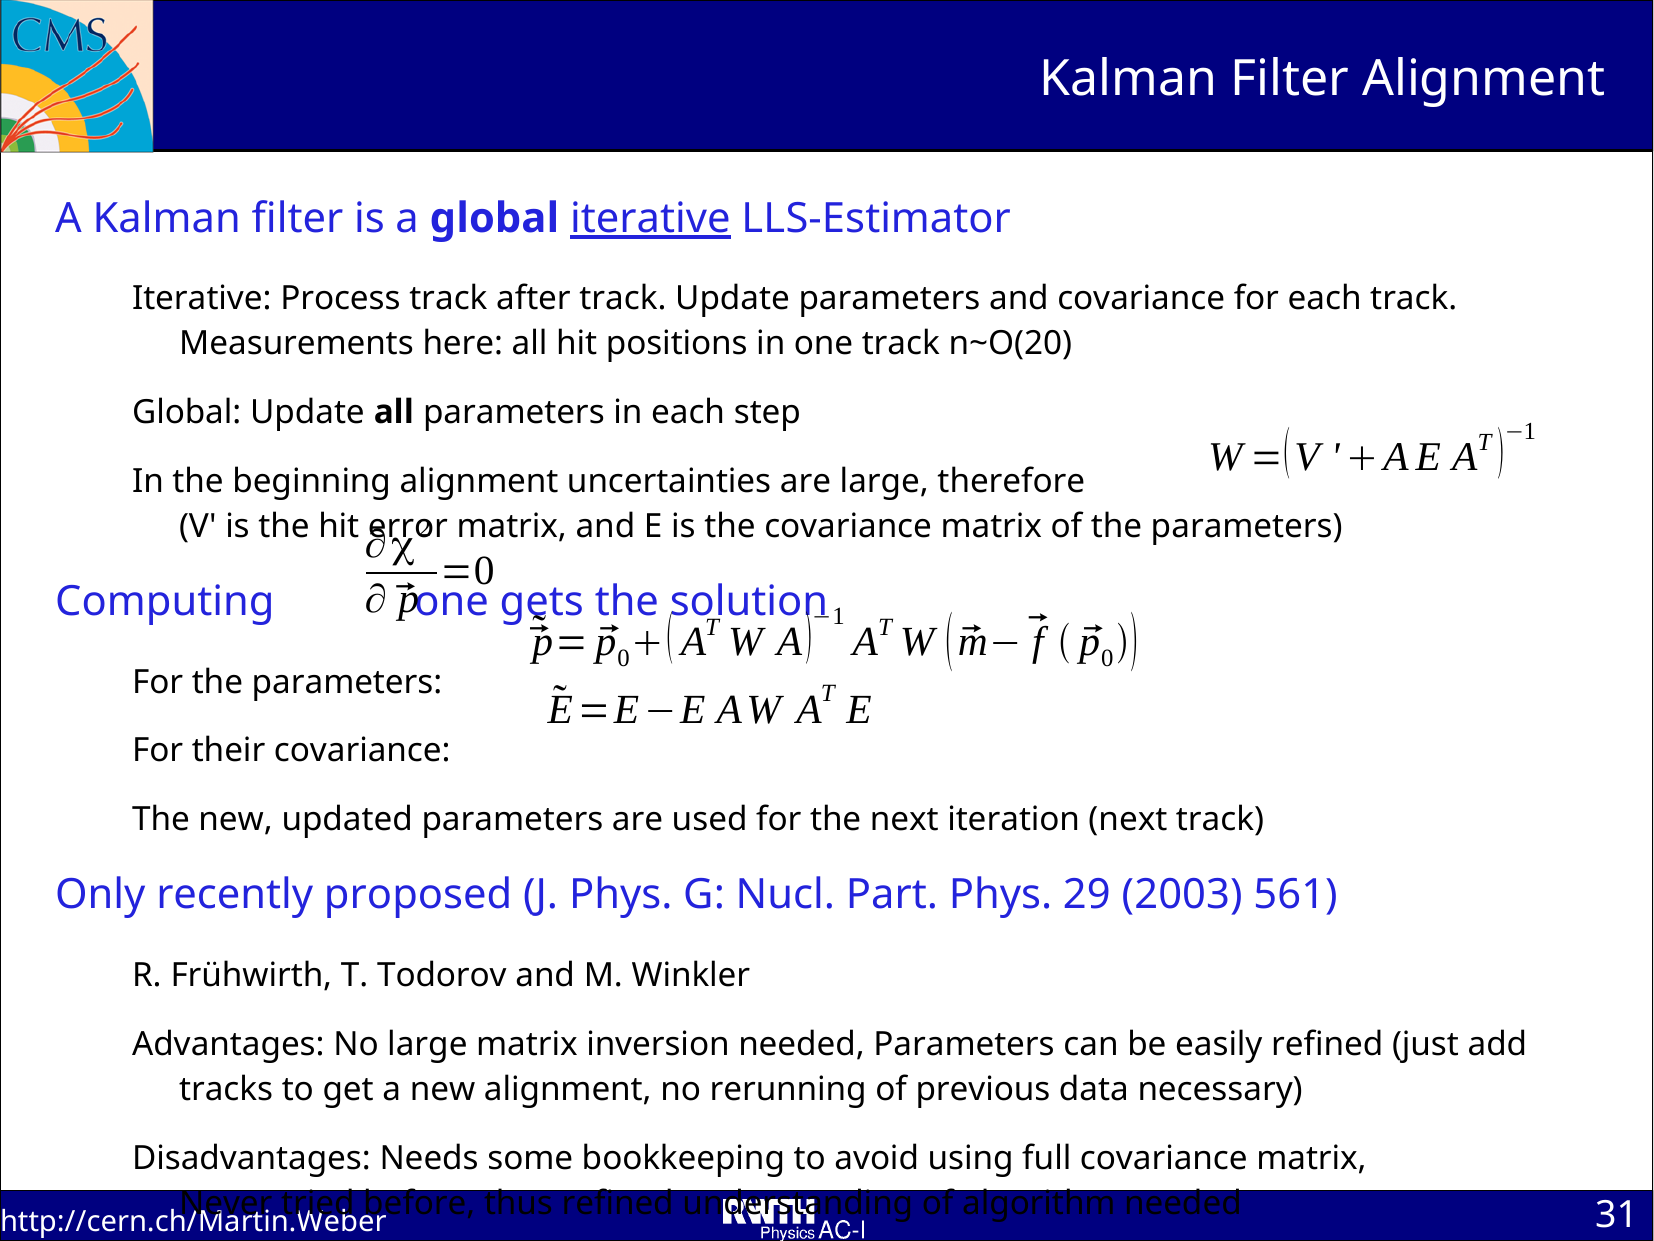

# Kalman Filter Alignment
A Kalman filter is a global iterative LLS-Estimator
Iterative: Process track after track. Update parameters and covariance for each track. Measurements here: all hit positions in one track n~O(20)
Global: Update all parameters in each step
In the beginning alignment uncertainties are large, therefore
(V' is the hit error matrix, and E is the covariance matrix of the parameters)
Computing one gets the solution
For the parameters:
For their covariance:
The new, updated parameters are used for the next iteration (next track)
Only recently proposed (J. Phys. G: Nucl. Part. Phys. 29 (2003) 561)
R. Frühwirth, T. Todorov and M. Winkler
Advantages: No large matrix inversion needed, Parameters can be easily refined (just add tracks to get a new alignment, no rerunning of previous data necessary)
Disadvantages: Needs some bookkeeping to avoid using full covariance matrix,
Never tried before, thus refined understanding of algorithm needed